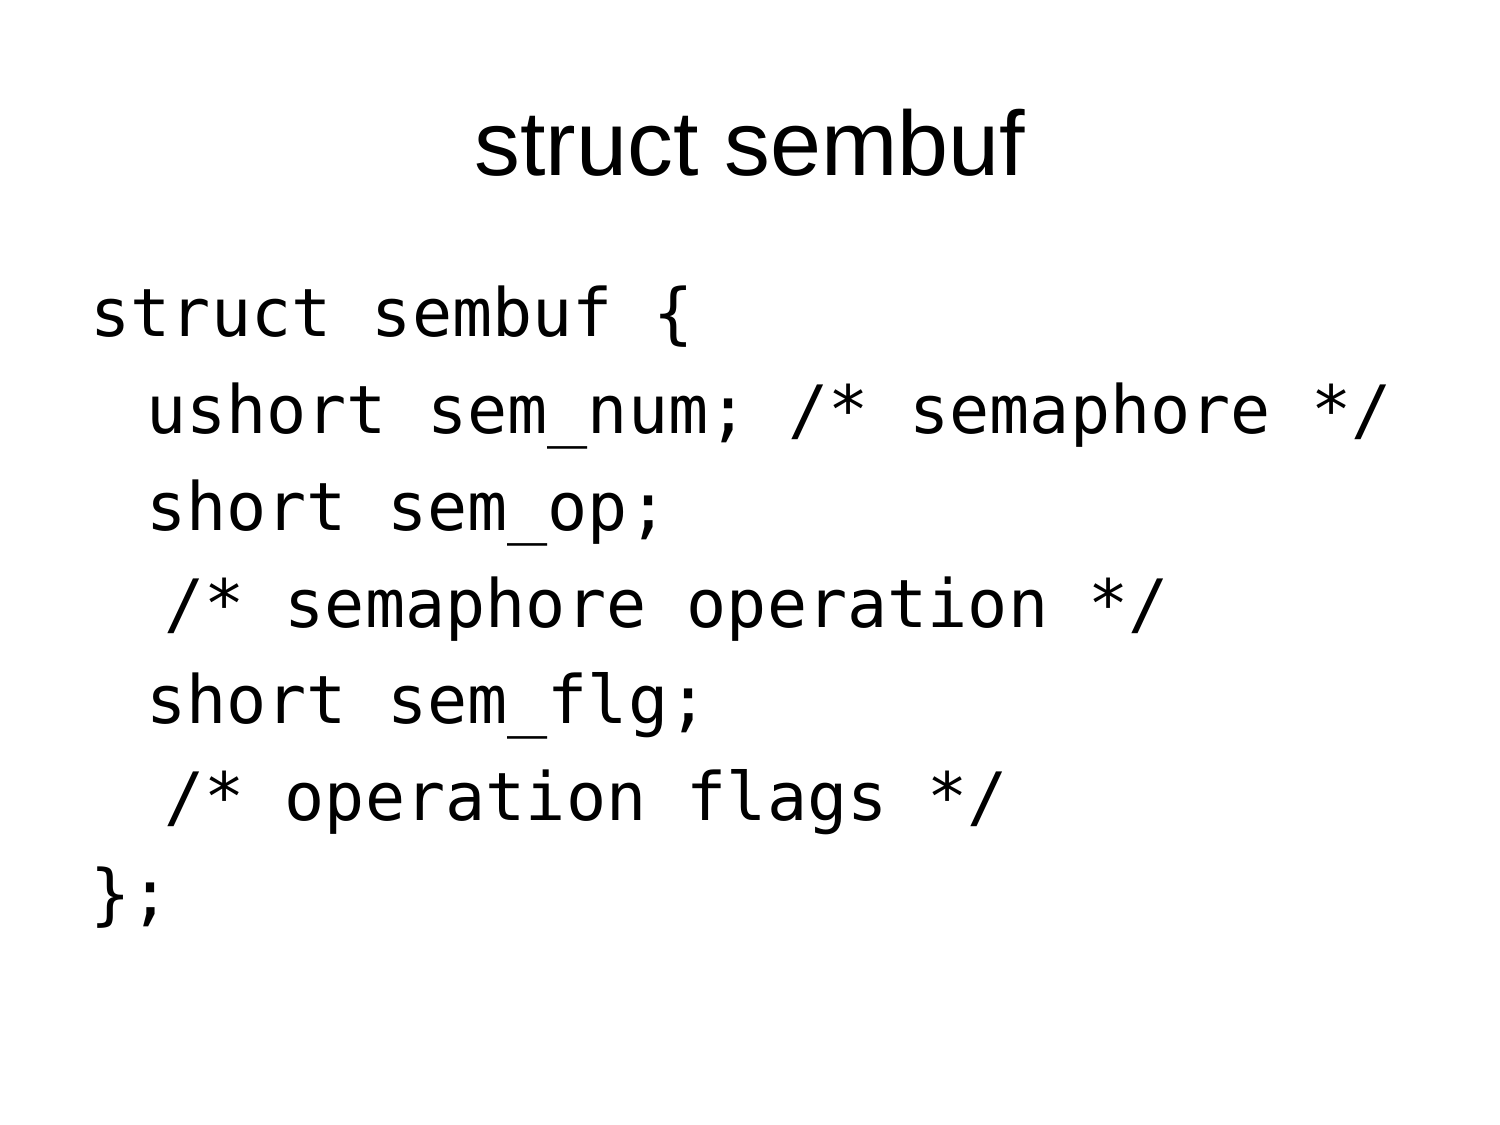

# struct sembuf
struct sembuf {
	ushort sem_num; /* semaphore */
	short sem_op;
		/* semaphore operation */
	short sem_flg;
		/* operation flags */
};